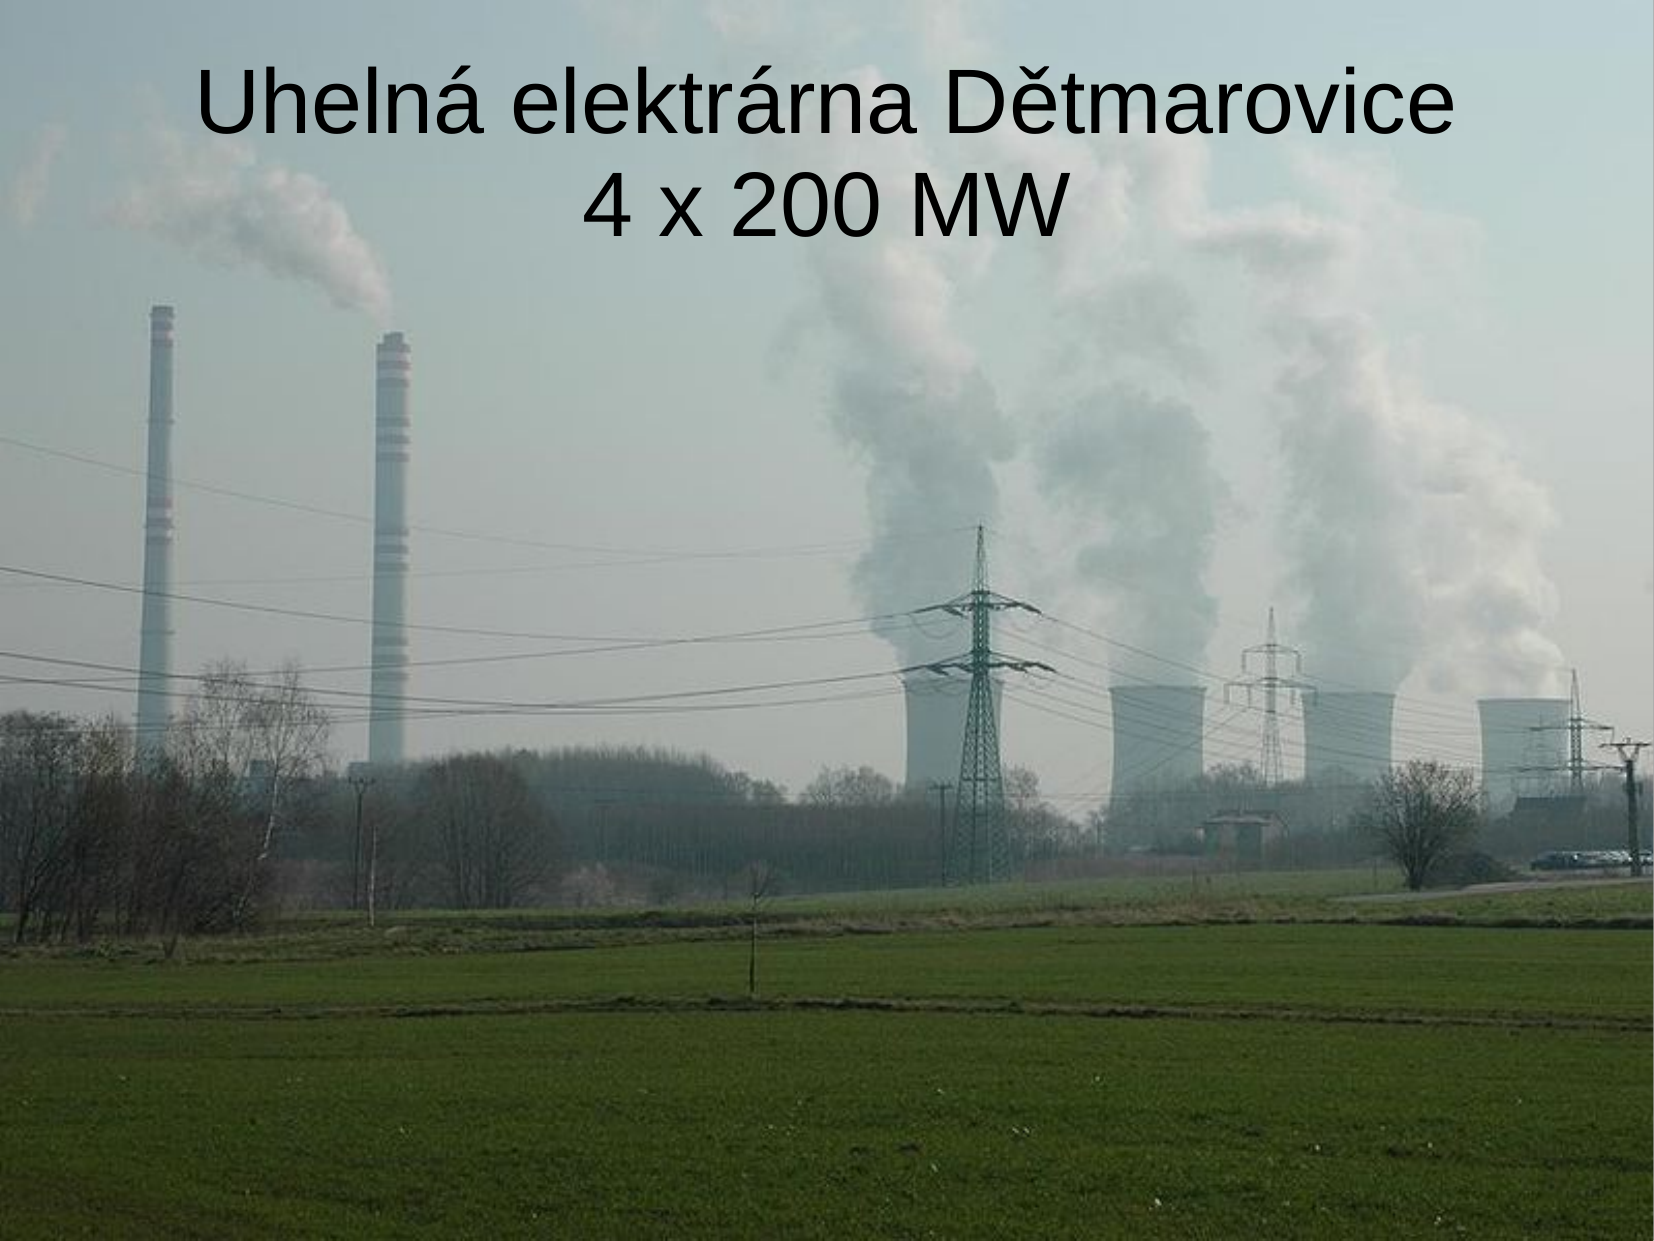

# Uhelná elektrárna Dětmarovice 4 x 200 MW